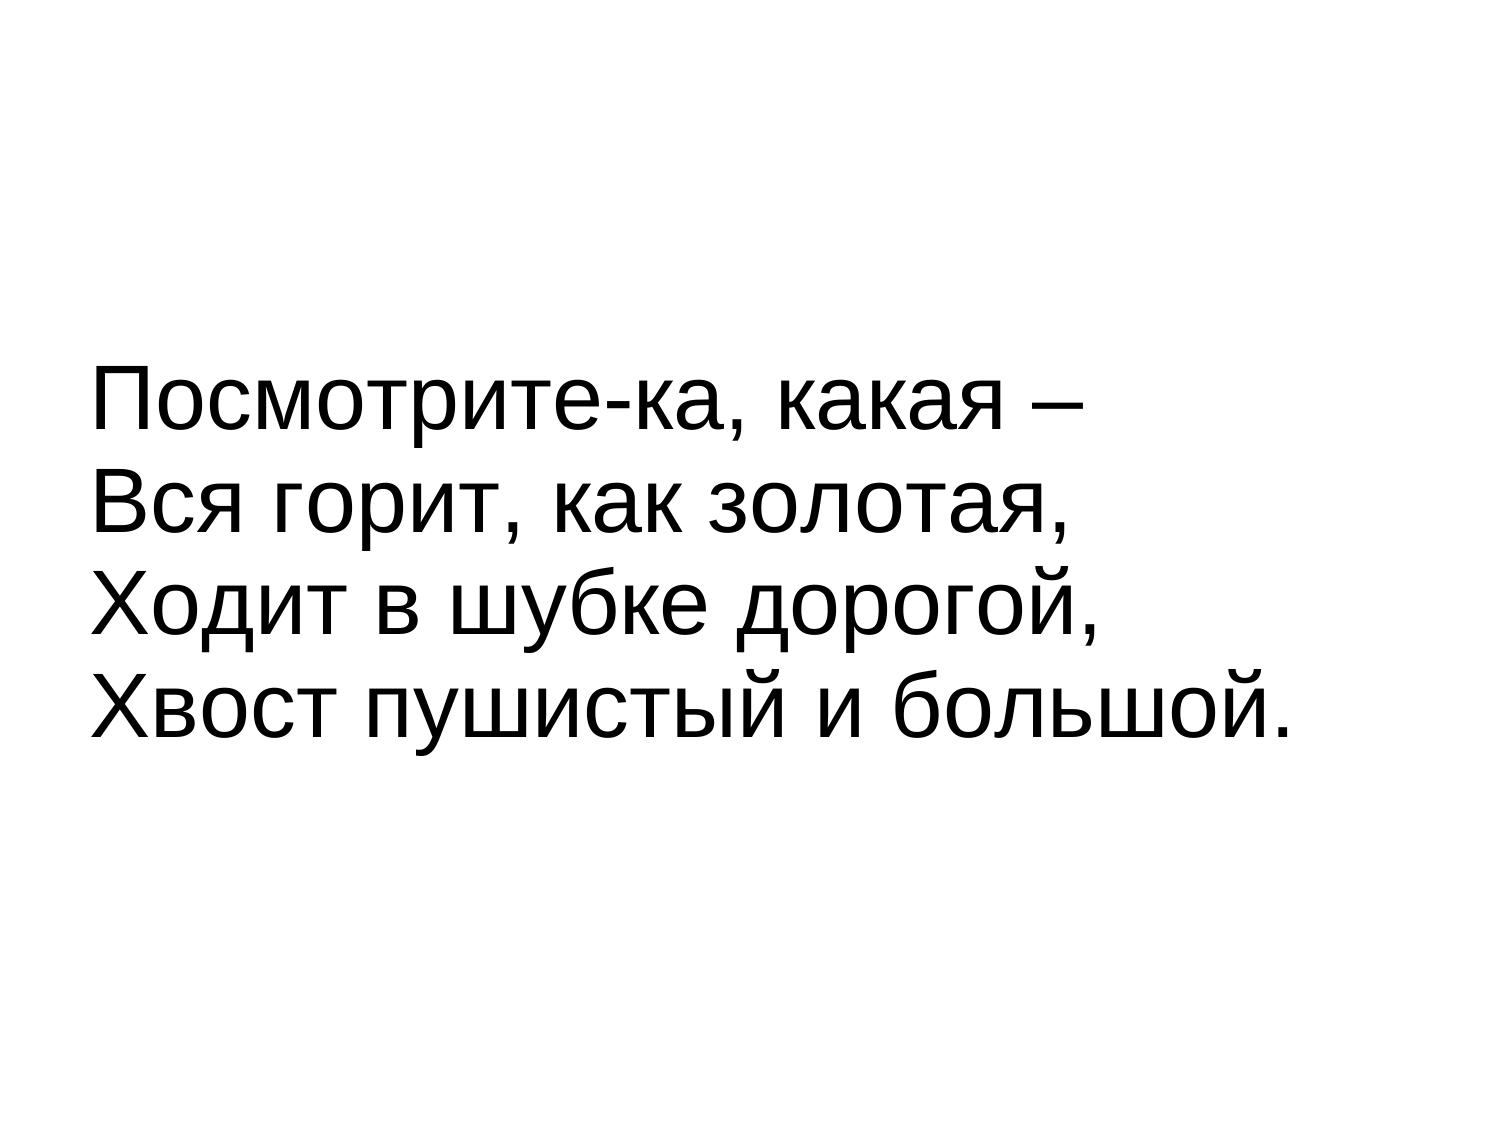

# Посмотрите-ка, какая – Вся горит, как золотая, Ходит в шубке дорогой, Хвост пушистый и большой.